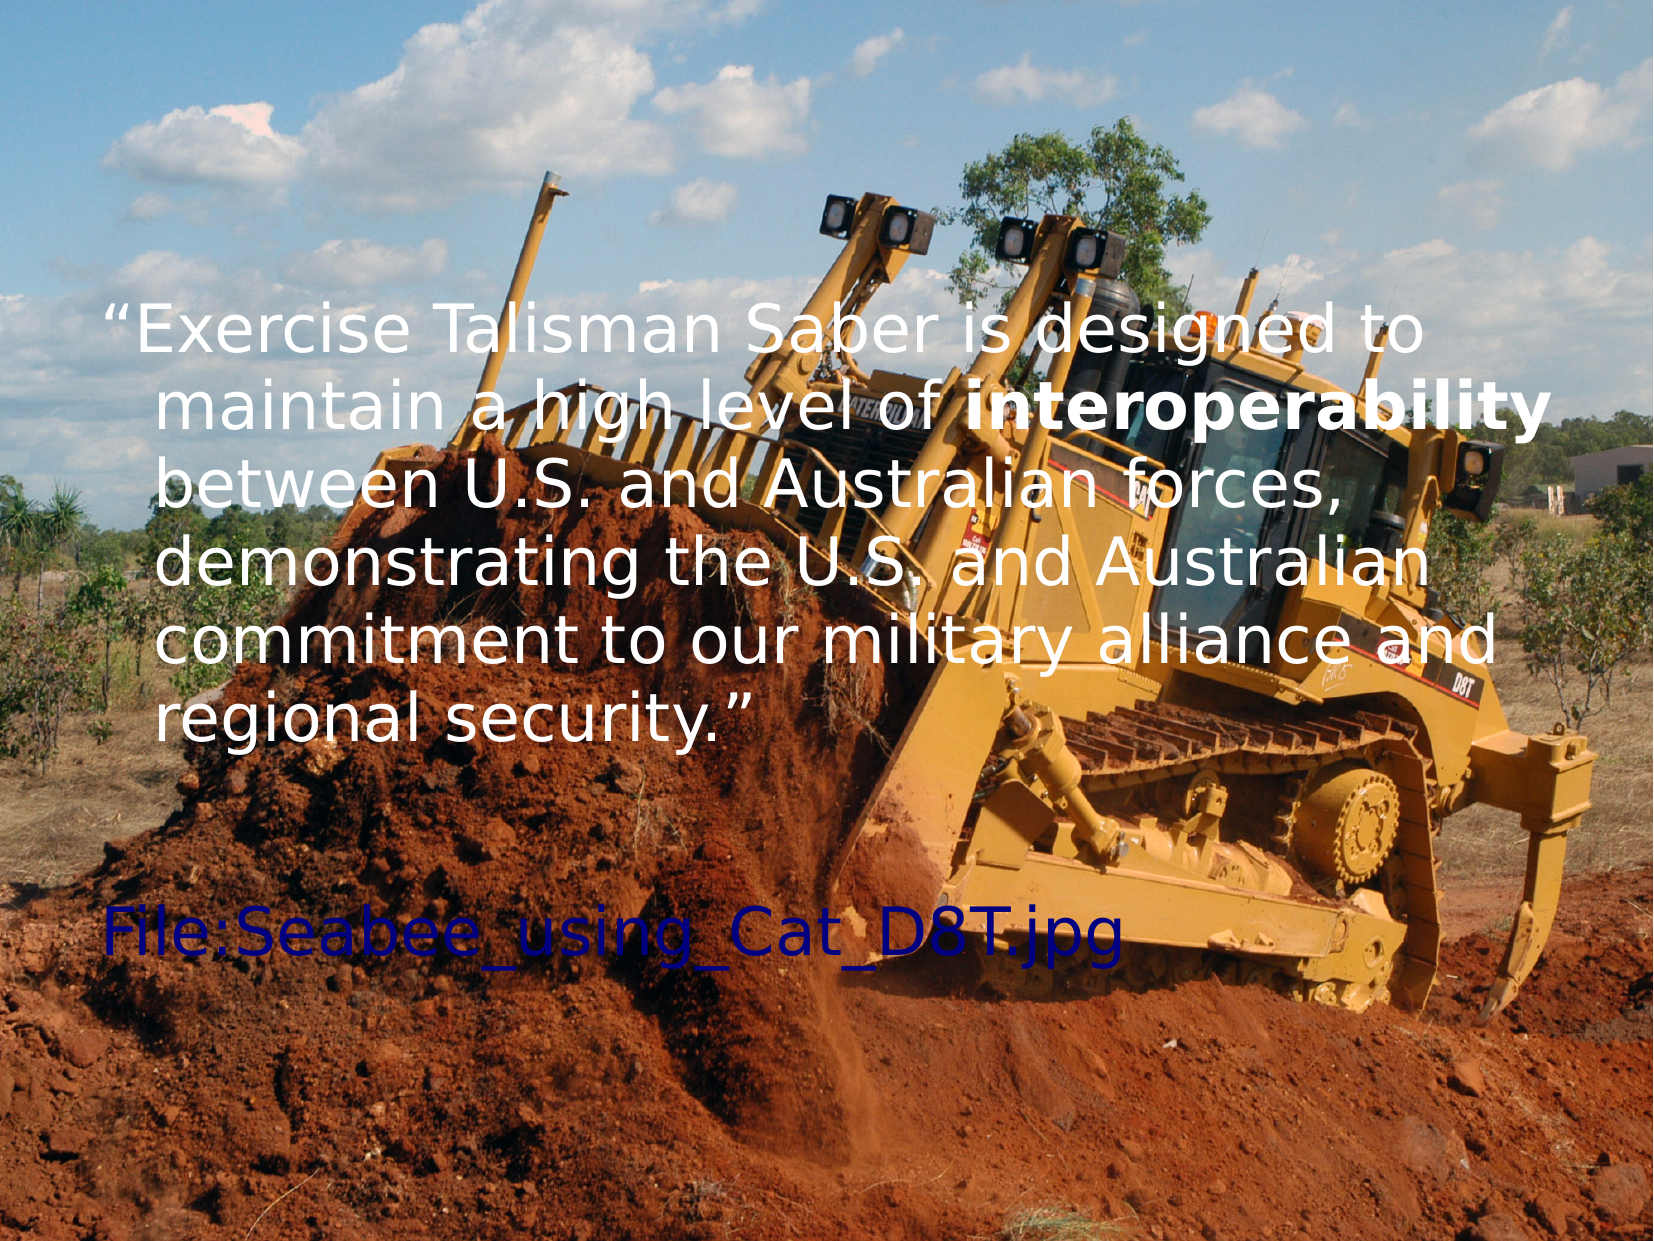

# “Exercise Talisman Saber is designed to maintain a high level of interoperability between U.S. and Australian forces, demonstrating the U.S. and Australian commitment to our military alliance and regional security.”
File:Seabee_using_Cat_D8T.jpg